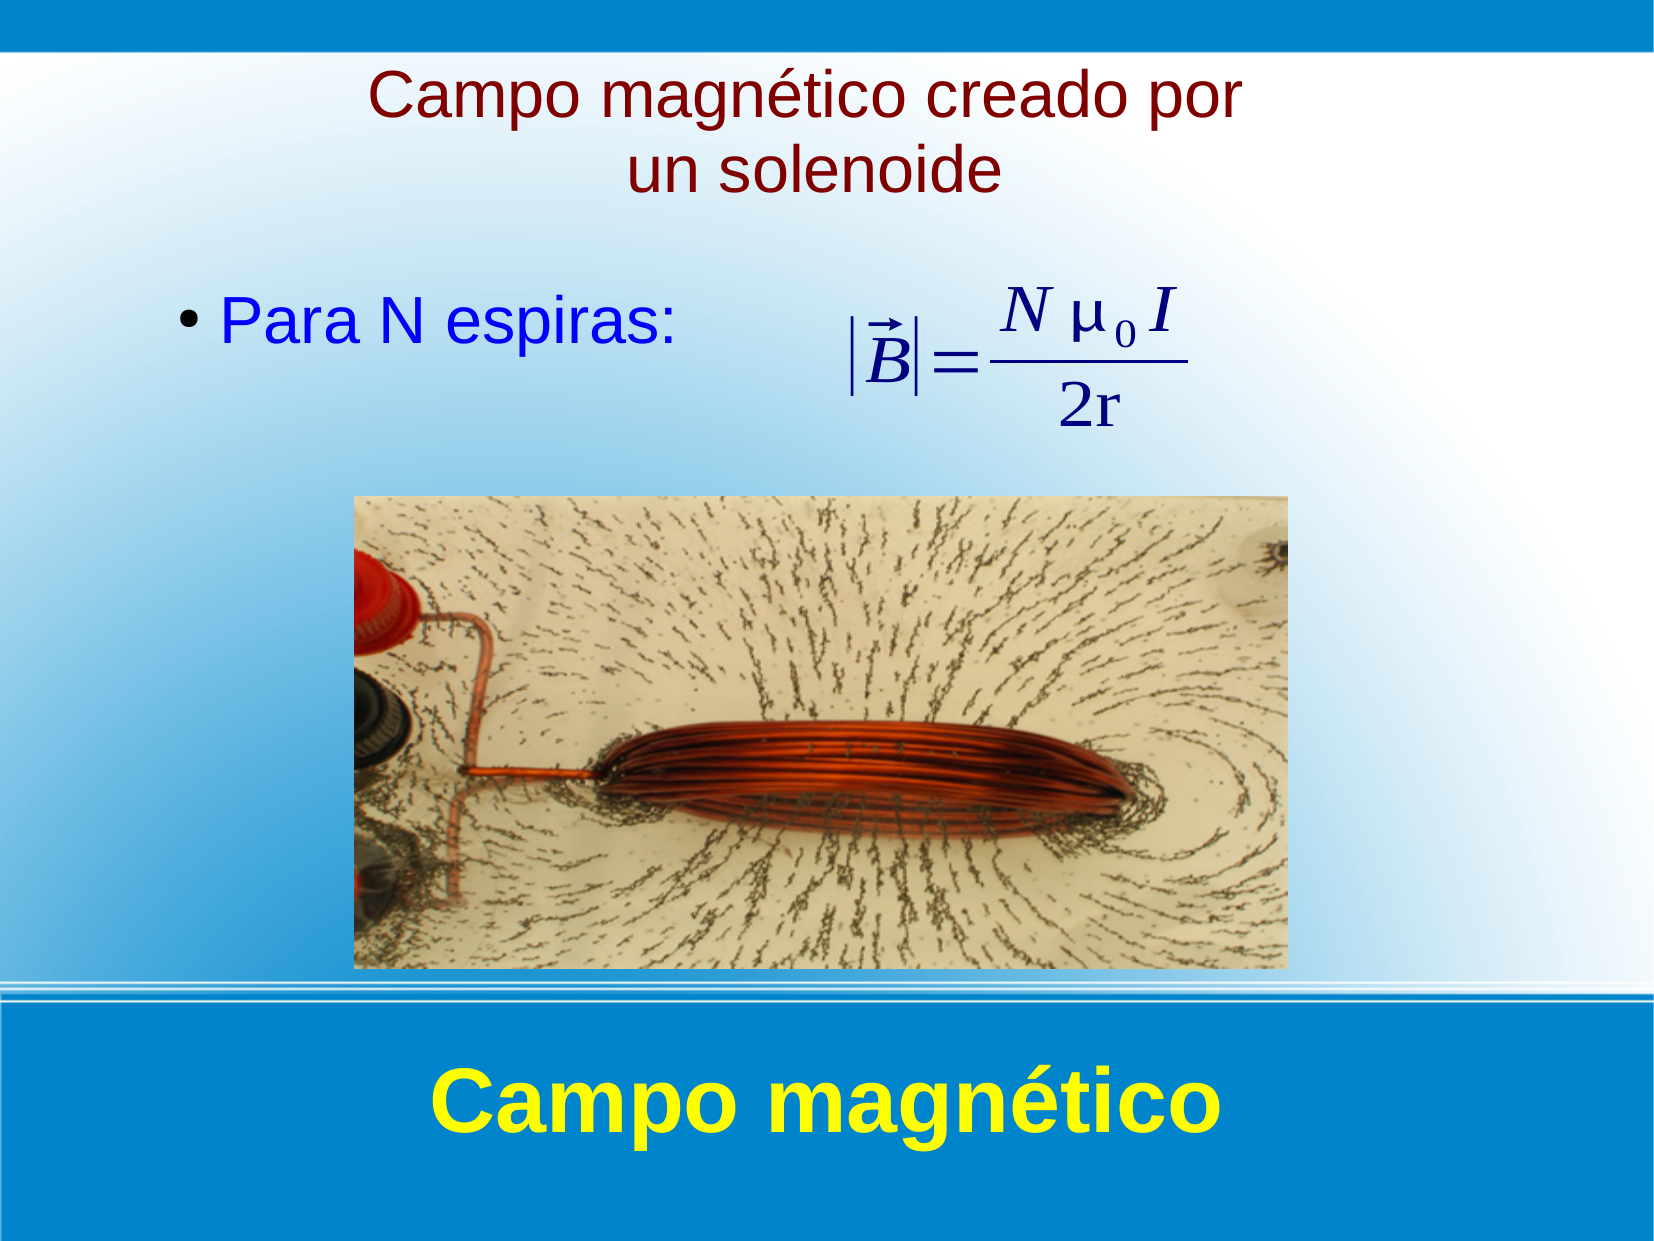

Campo magnético creado por
un solenoide
 Para N espiras:
# Campo magnético